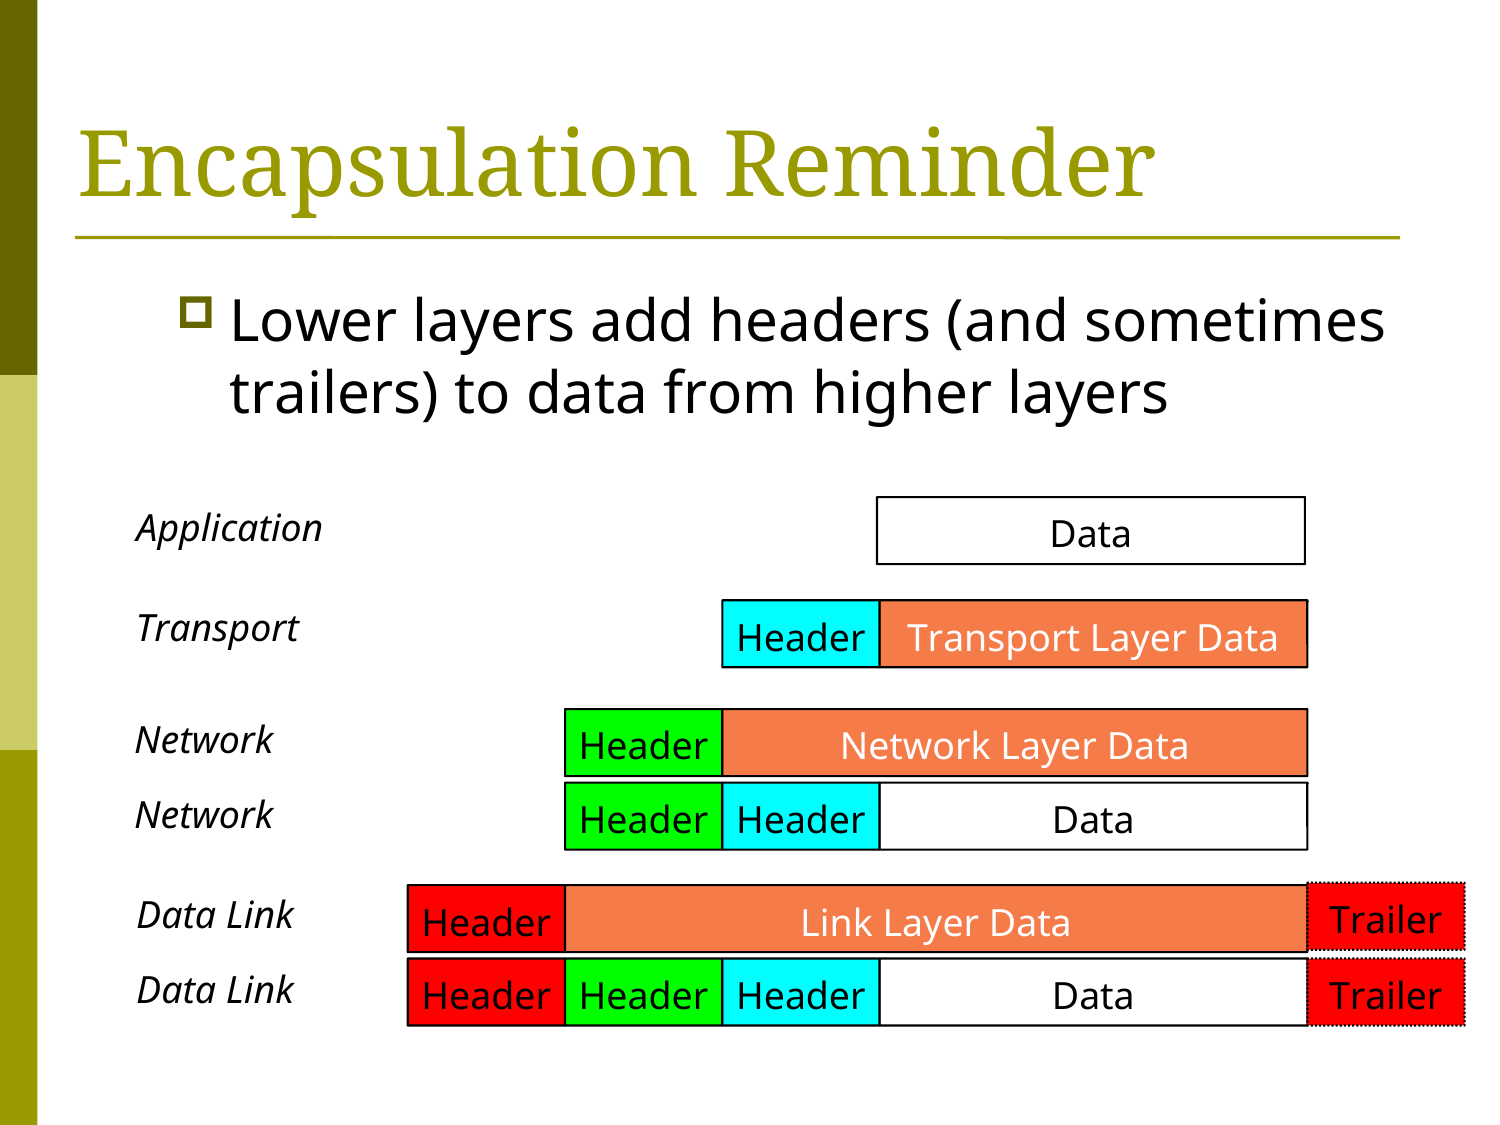

# Encapsulation Reminder
Lower layers add headers (and sometimes trailers) to data from higher layers
Application
Data
Transport
Header
Transport Layer Data
Network
Header
Network Layer Data
Network
Header
Header
Data
Data Link
Trailer
Header
Link Layer Data
Data Link
Header
Header
Header
Data
Trailer